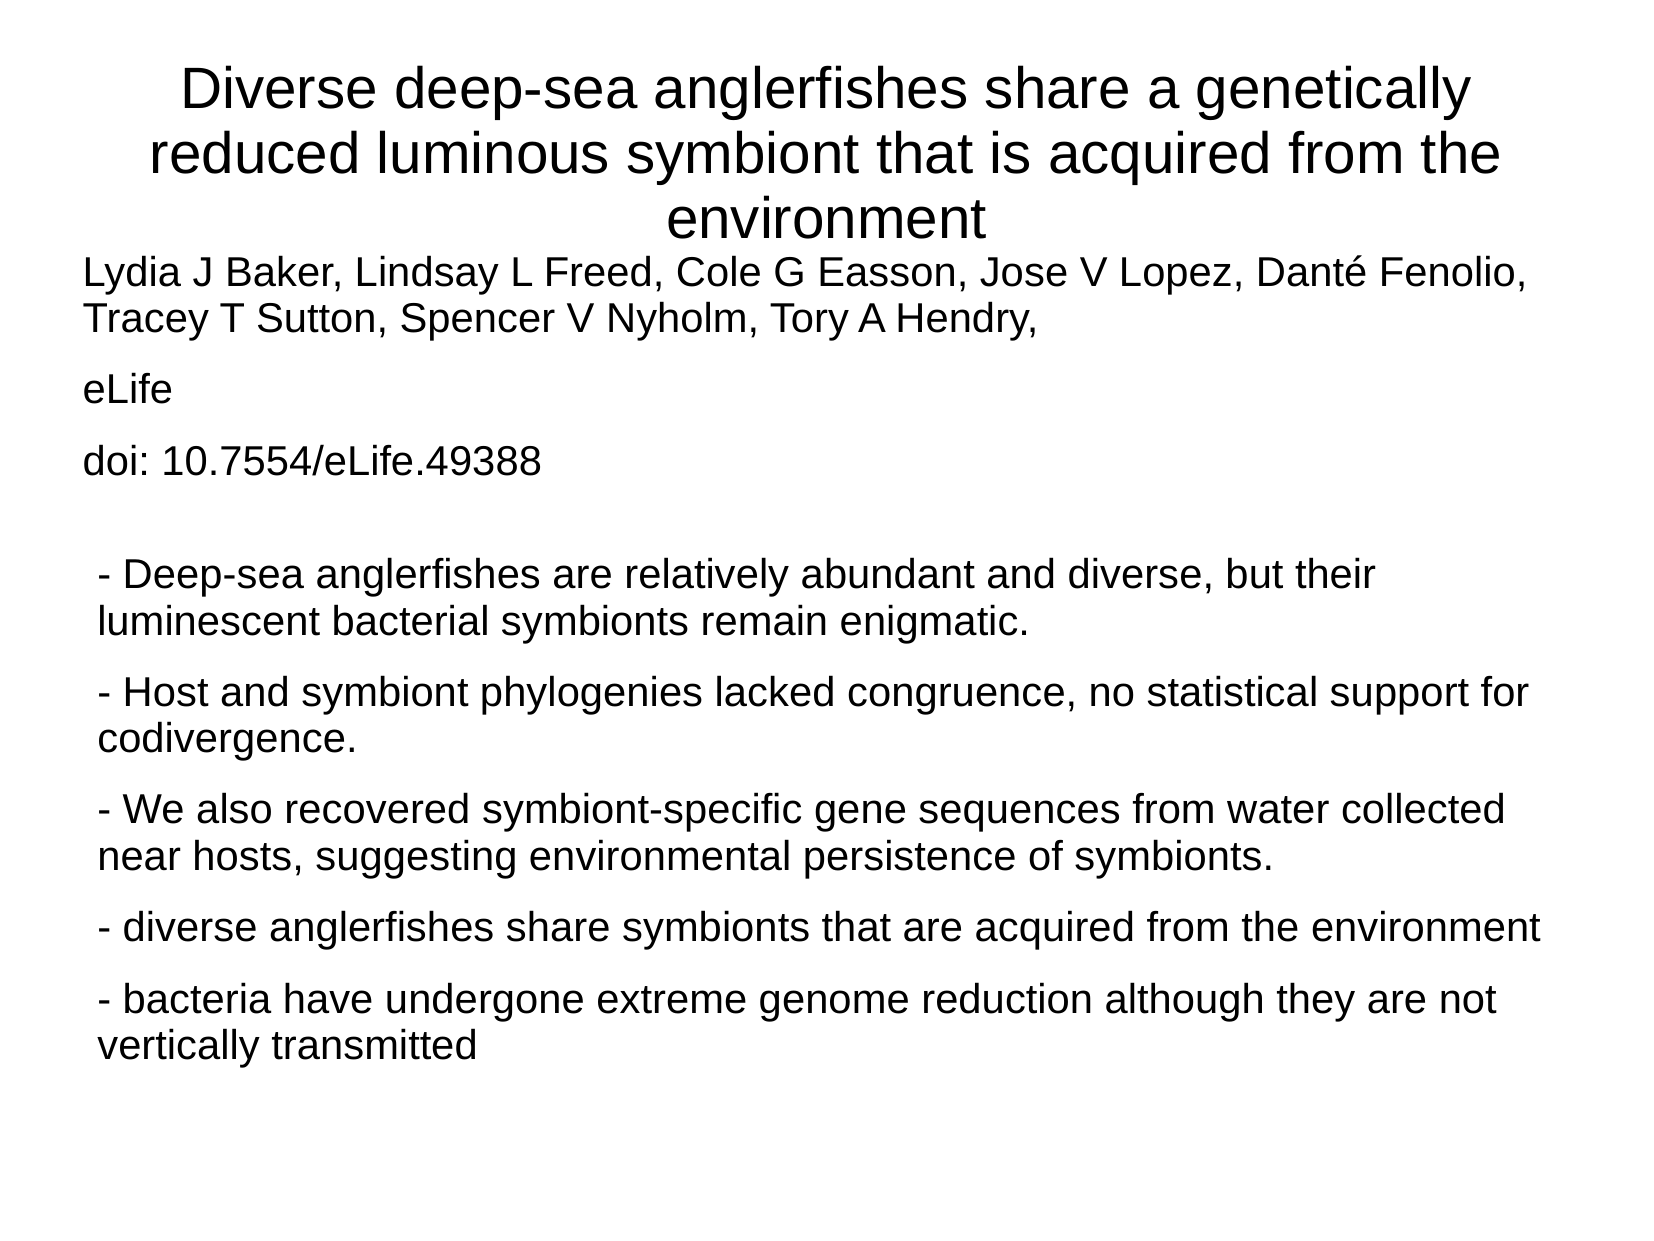

# Diverse deep-sea anglerfishes share a genetically reduced luminous symbiont that is acquired from the environment
Lydia J Baker, Lindsay L Freed, Cole G Easson, Jose V Lopez, Danté Fenolio, Tracey T Sutton, Spencer V Nyholm, Tory A Hendry,
eLife
doi: 10.7554/eLife.49388
- Deep-sea anglerfishes are relatively abundant and diverse, but their luminescent bacterial symbionts remain enigmatic.
- Host and symbiont phylogenies lacked congruence, no statistical support for codivergence.
- We also recovered symbiont-specific gene sequences from water collected near hosts, suggesting environmental persistence of symbionts.
- diverse anglerfishes share symbionts that are acquired from the environment
- bacteria have undergone extreme genome reduction although they are not vertically transmitted